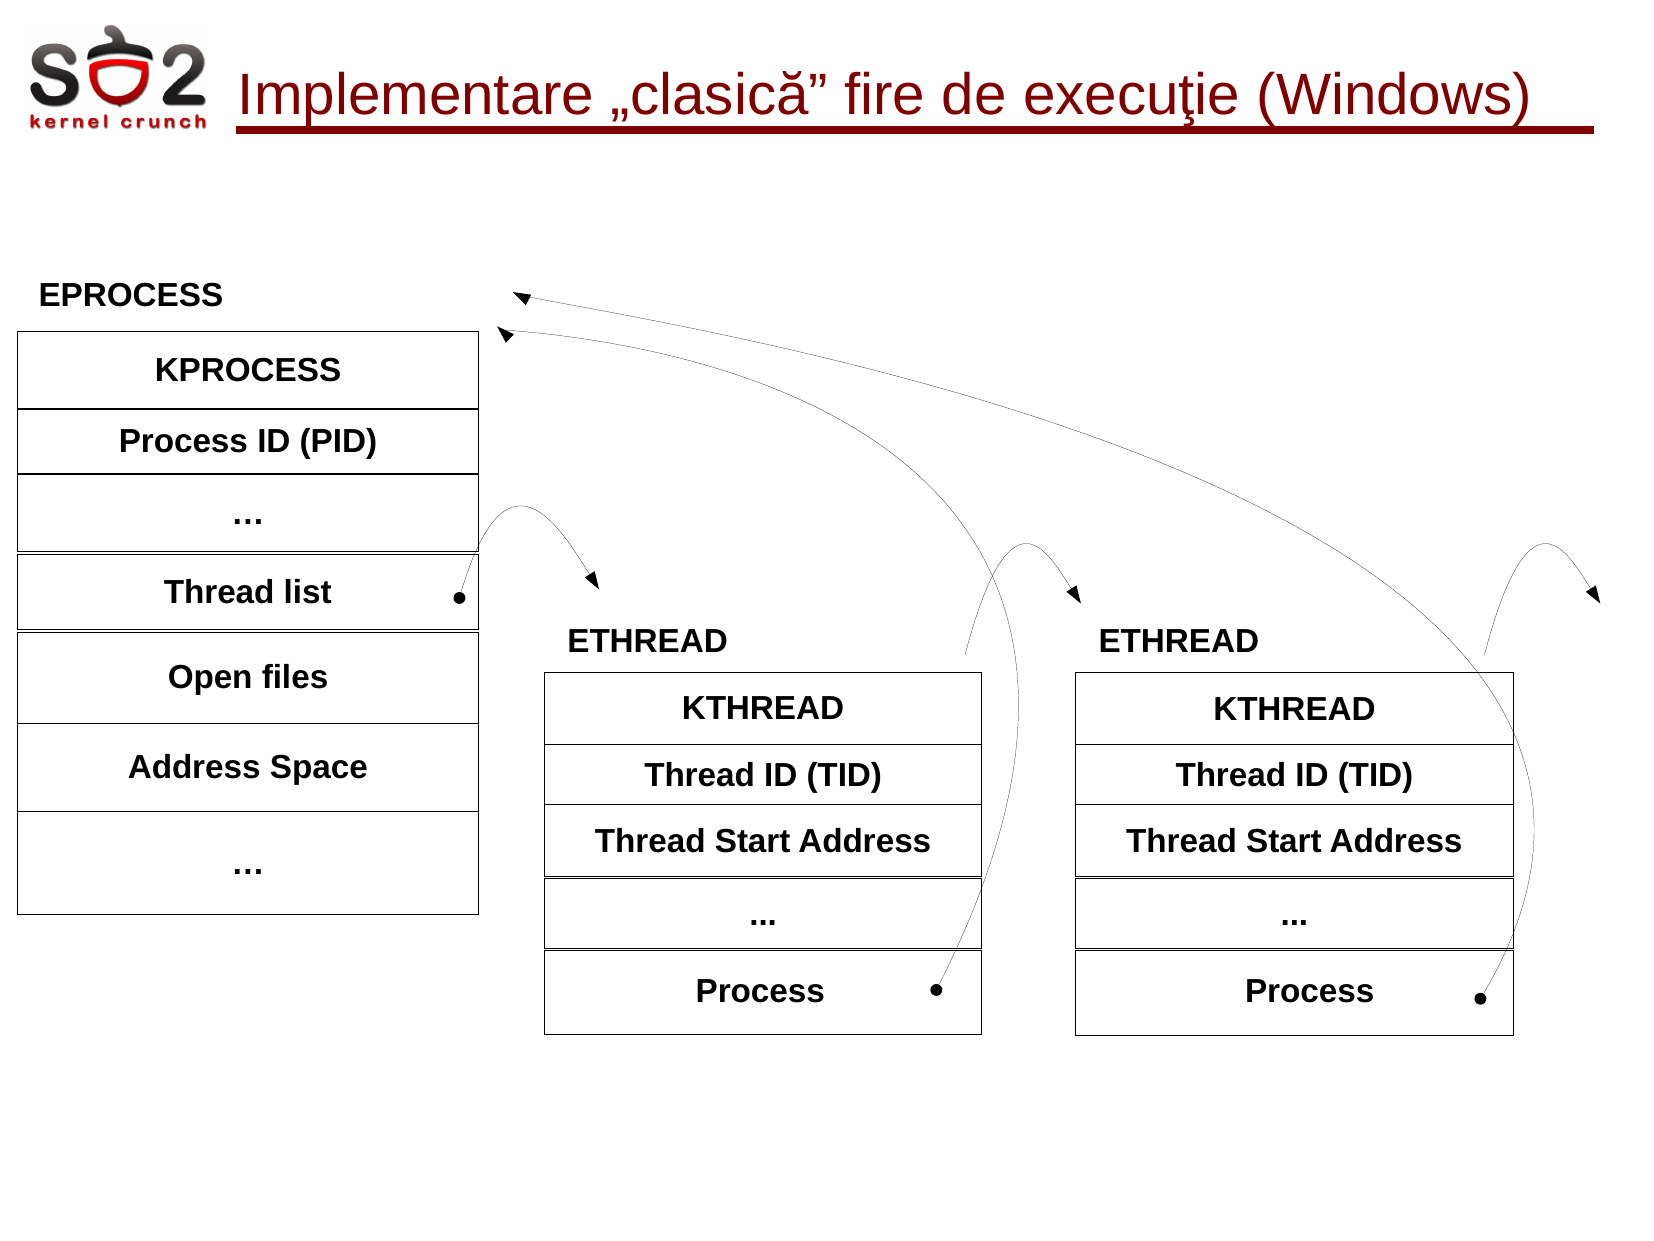

# Implementare „clasică” fire de execuţie (Windows)
EPROCESS
KPROCESS
Process ID (PID)
…
Thread list
ETHREAD
ETHREAD
Open files
KTHREAD
KTHREAD
Address Space
Thread ID (TID)
Thread ID (TID)
Thread Start Address
Thread Start Address
…
...
...
Process
Process